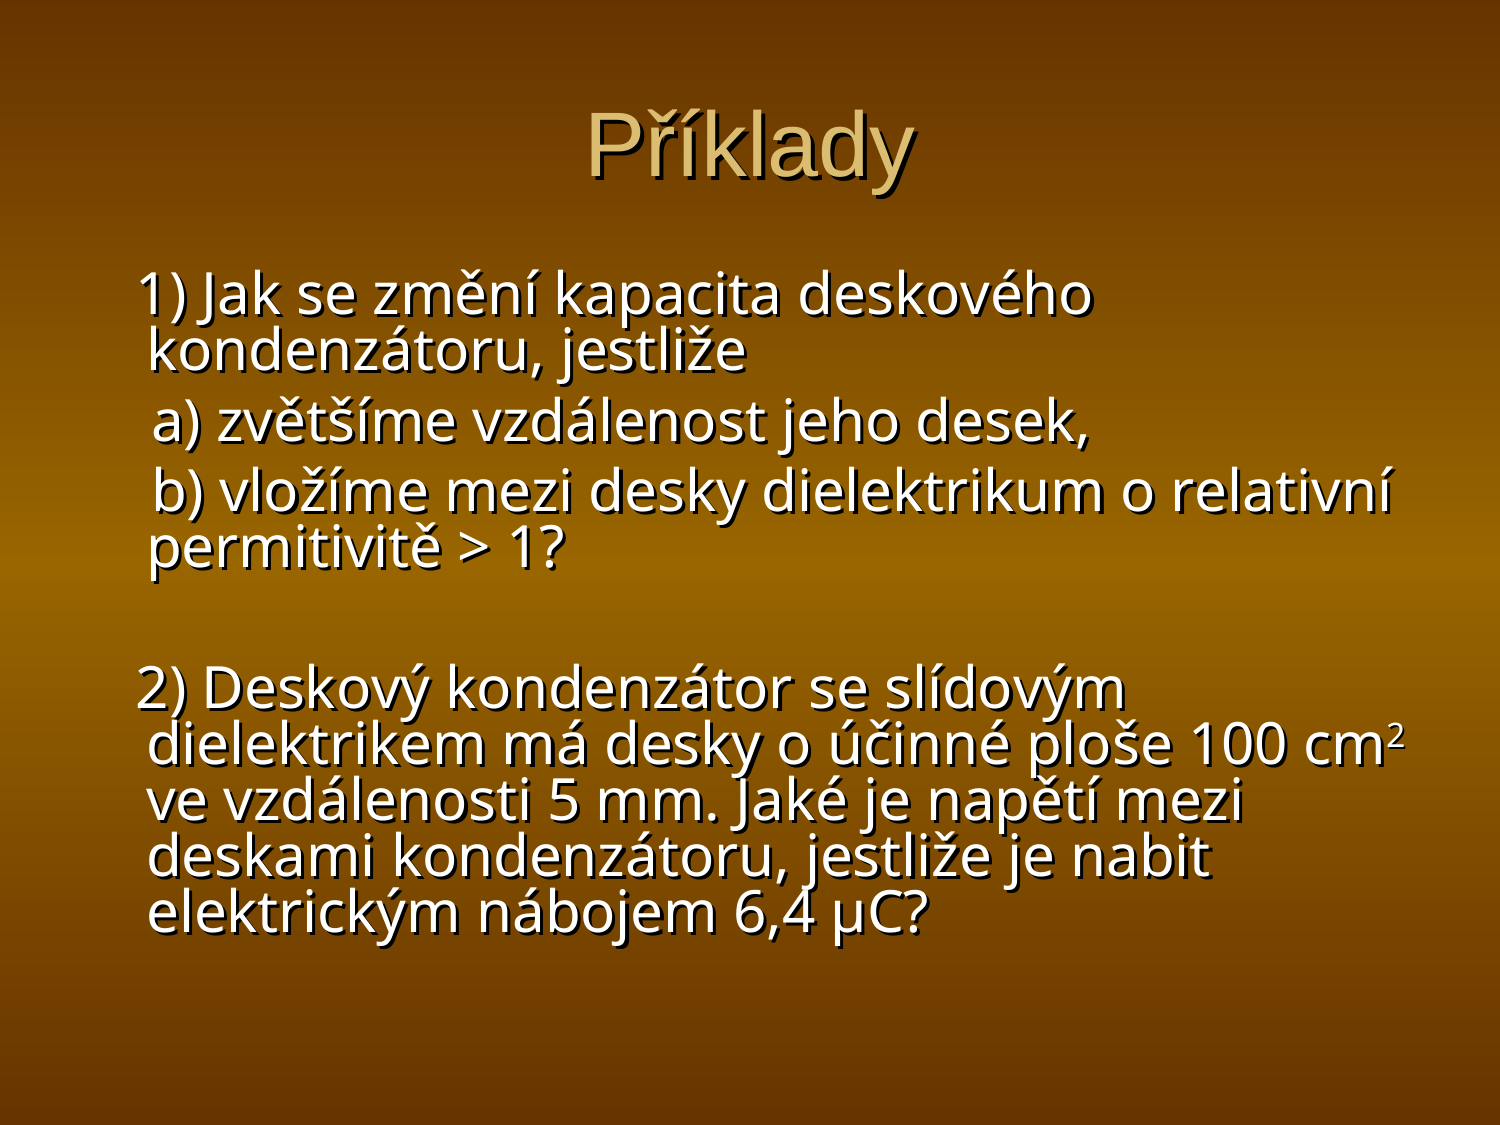

# Příklady
 1) Jak se změní kapacita deskového kondenzátoru, jestliže
 a) zvětšíme vzdálenost jeho desek,
 b) vložíme mezi desky dielektrikum o relativní permitivitě > 1?
 2) Deskový kondenzátor se slídovým dielektrikem má desky o účinné ploše 100 cm2 ve vzdálenosti 5 mm. Jaké je napětí mezi deskami kondenzátoru, jestliže je nabit elektrickým nábojem 6,4 μC?